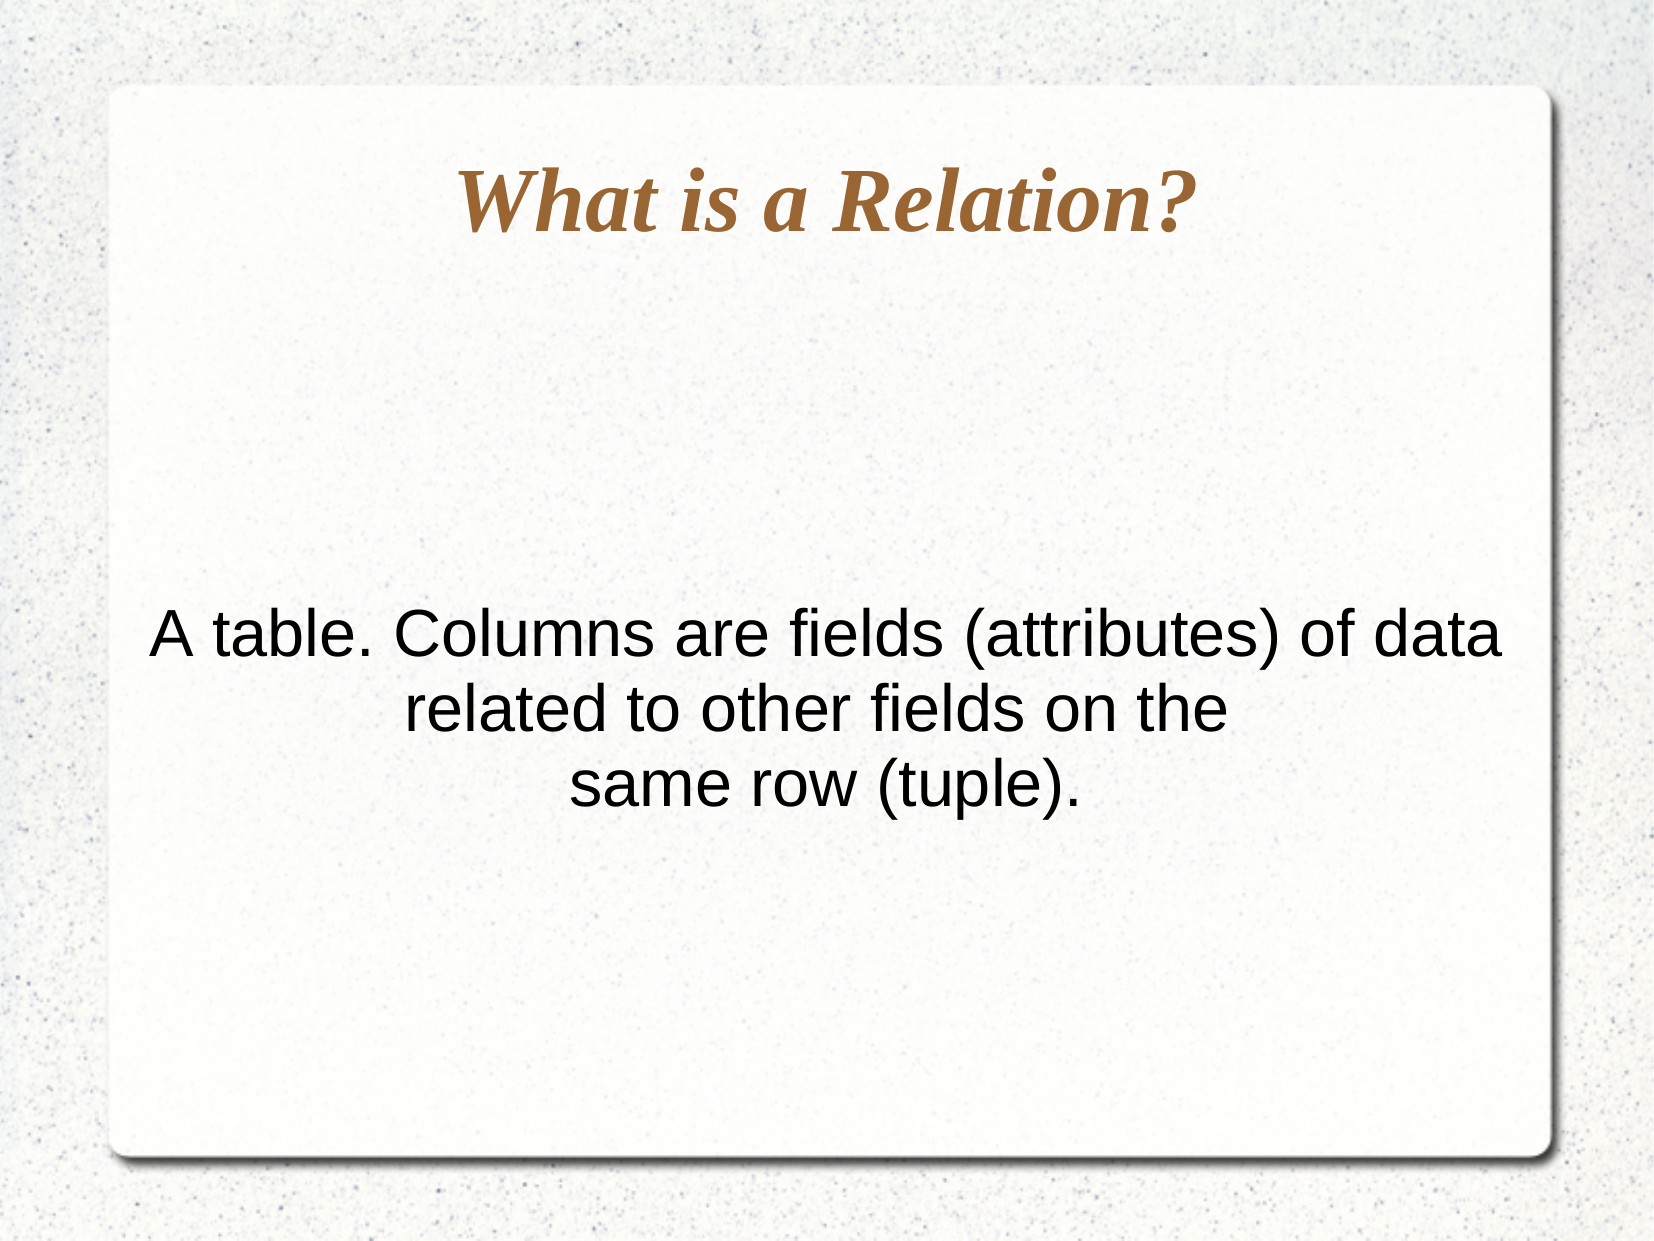

# What is a Relation?
A table. Columns are fields (attributes) of data related to other fields on the
same row (tuple).